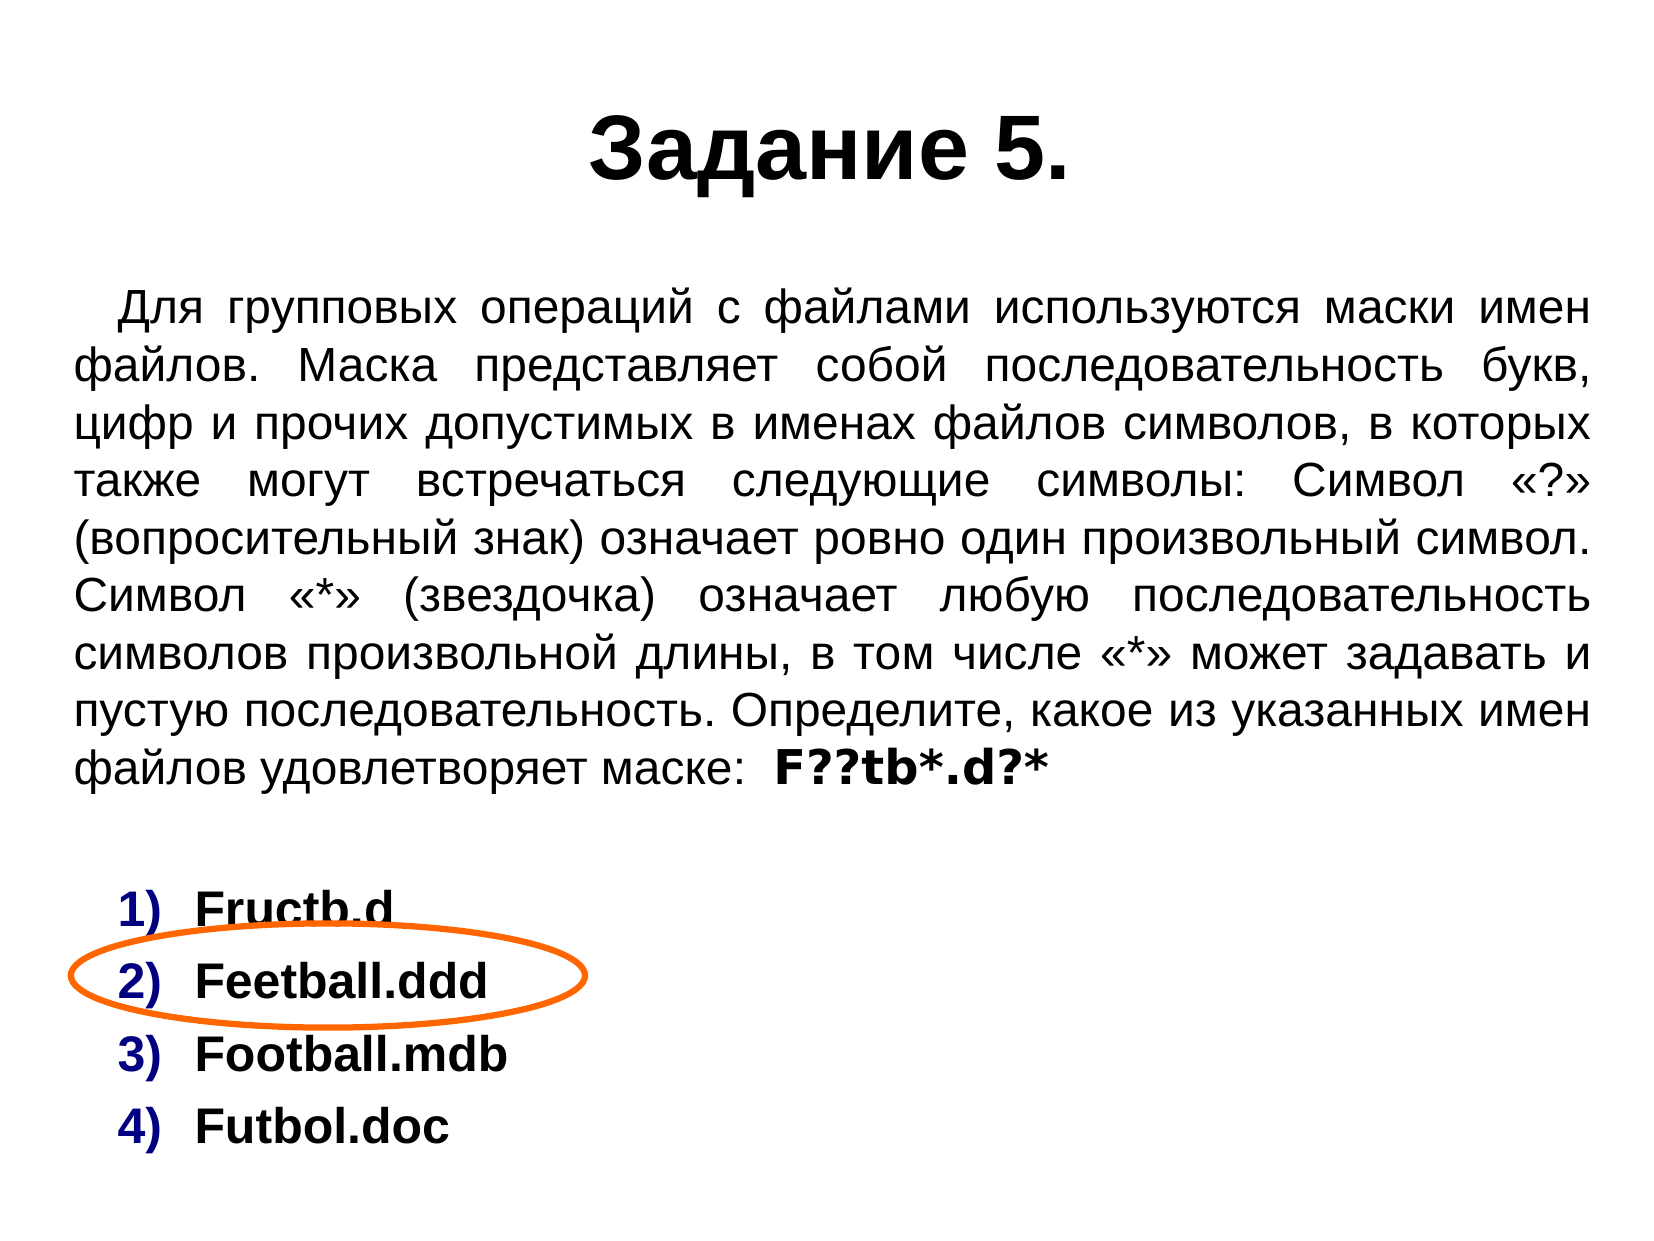

# Задание 5.
Для групповых операций с файлами используются маски имен файлов. Маска представляет собой последовательность букв, цифр и прочих допустимых в именах файлов символов, в которых также могут встречаться следующие символы: Символ «?» (вопросительный знак) означает ровно один произвольный символ. Символ «*» (звездочка) означает любую последовательность символов произвольной длины, в том числе «*» может задавать и пустую последовательность. Определите, какое из указанных имен файлов удовлетворяет маске: F??tb*.d?*
Fructb.d
Feetball.ddd
Football.mdb
Futbol.doc